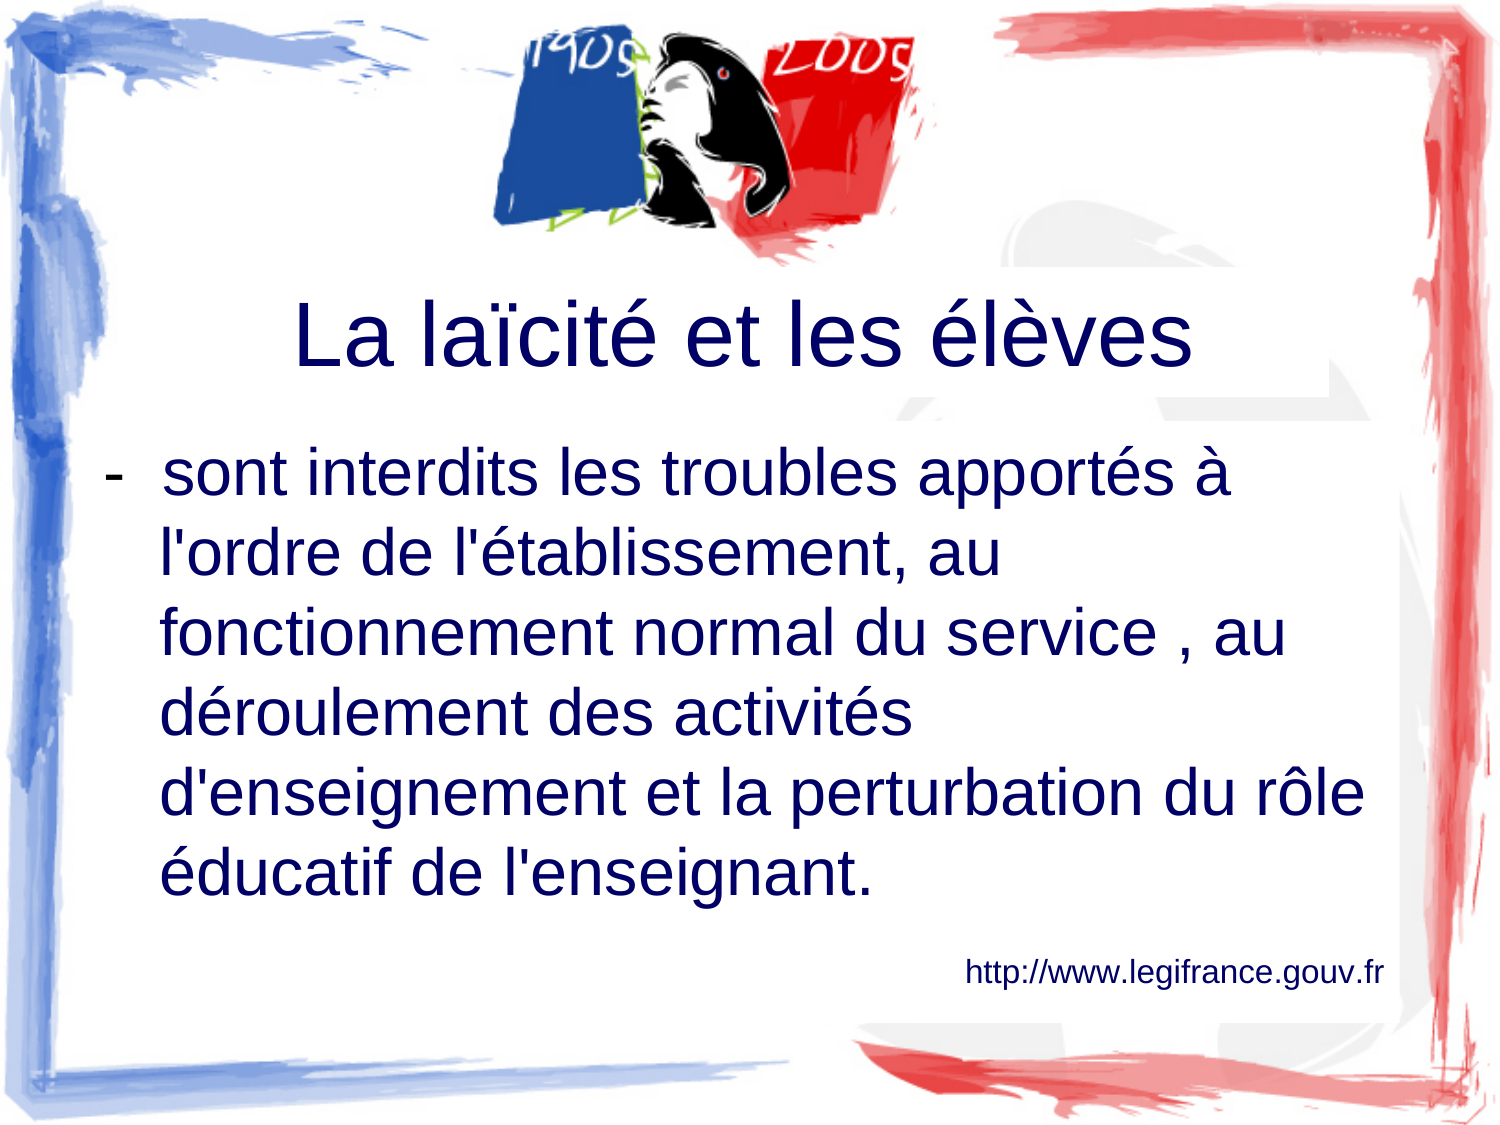

# La laïcité et les élèves
- sont interdits les troubles apportés à l'ordre de l'établissement, au fonctionnement normal du service , au déroulement des activités d'enseignement et la perturbation du rôle éducatif de l'enseignant.
 http://www.legifrance.gouv.fr